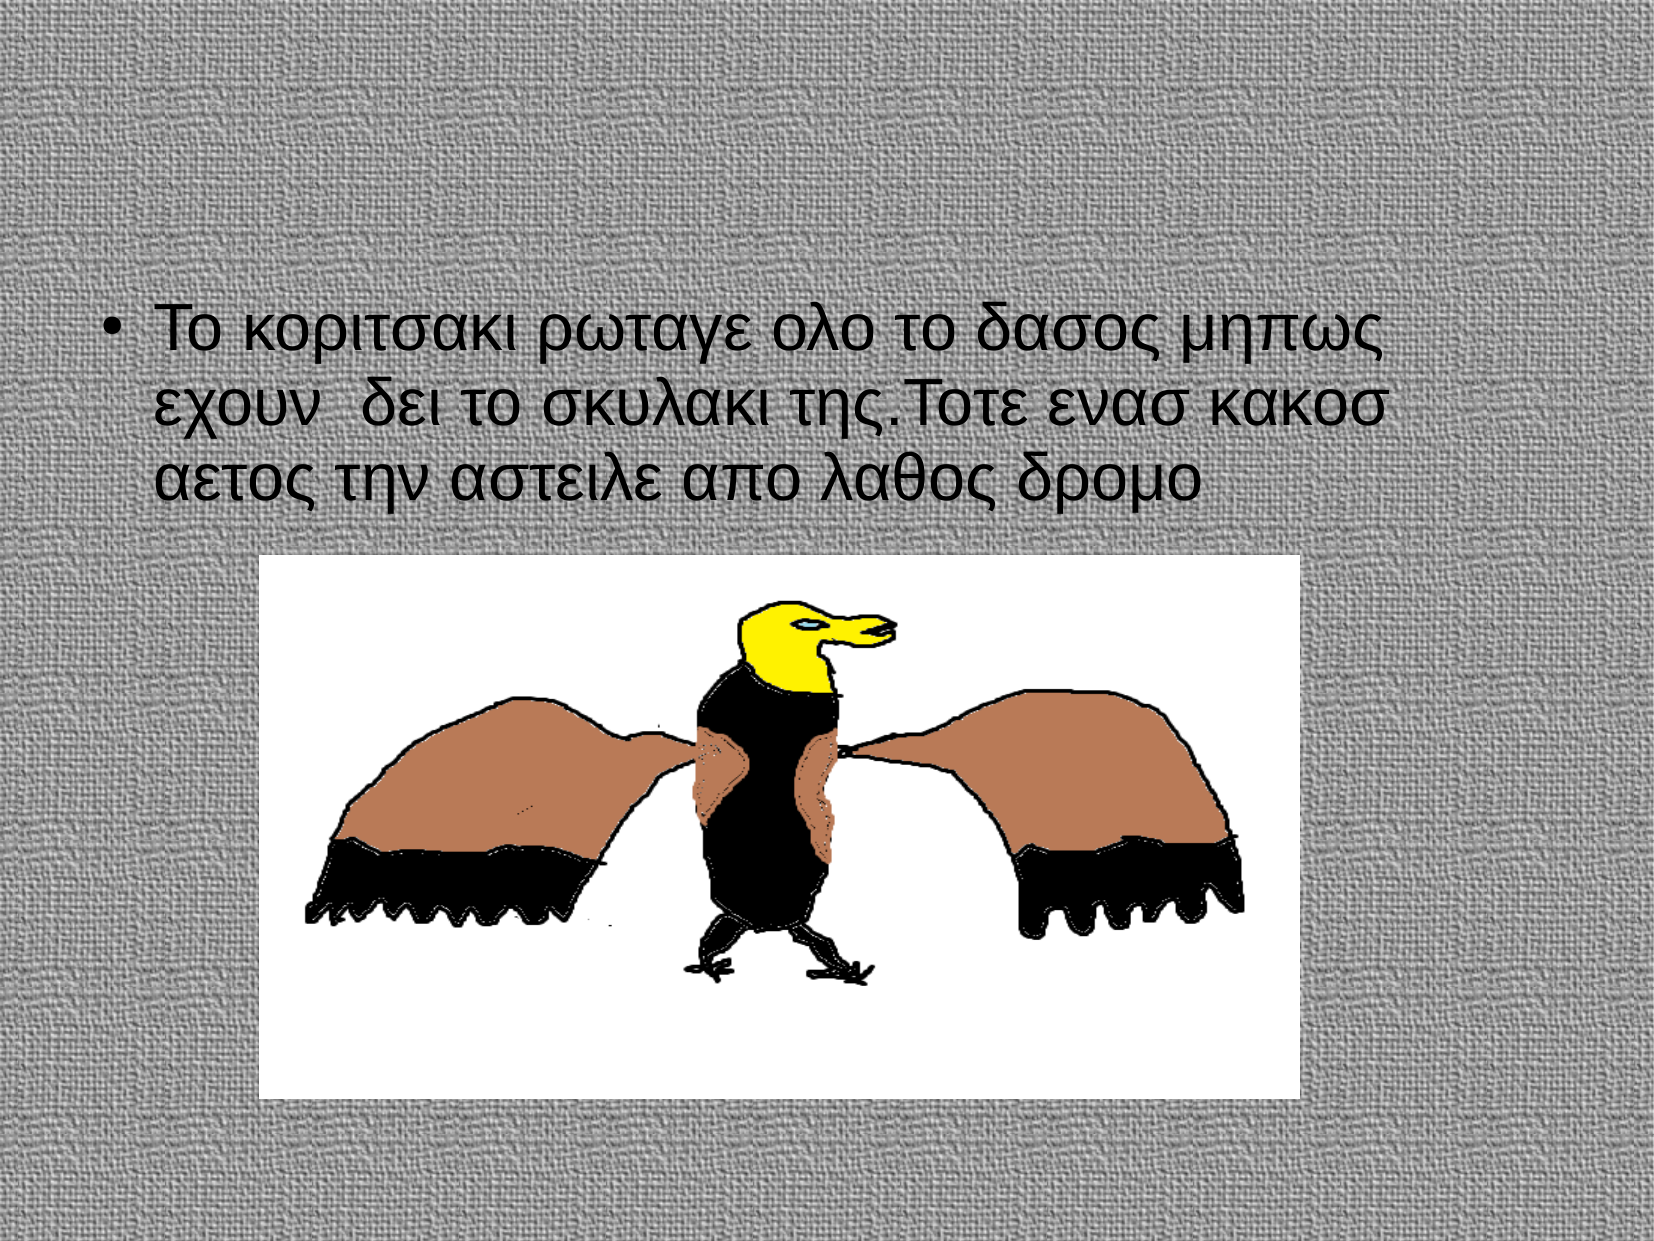

#
Το κοριτσακι ρωταγε ολο το δασος μηπως εχουν δει το σκυλακι της.Τοτε ενασ κακοσ αετος την αστειλε απο λαθος δρομο